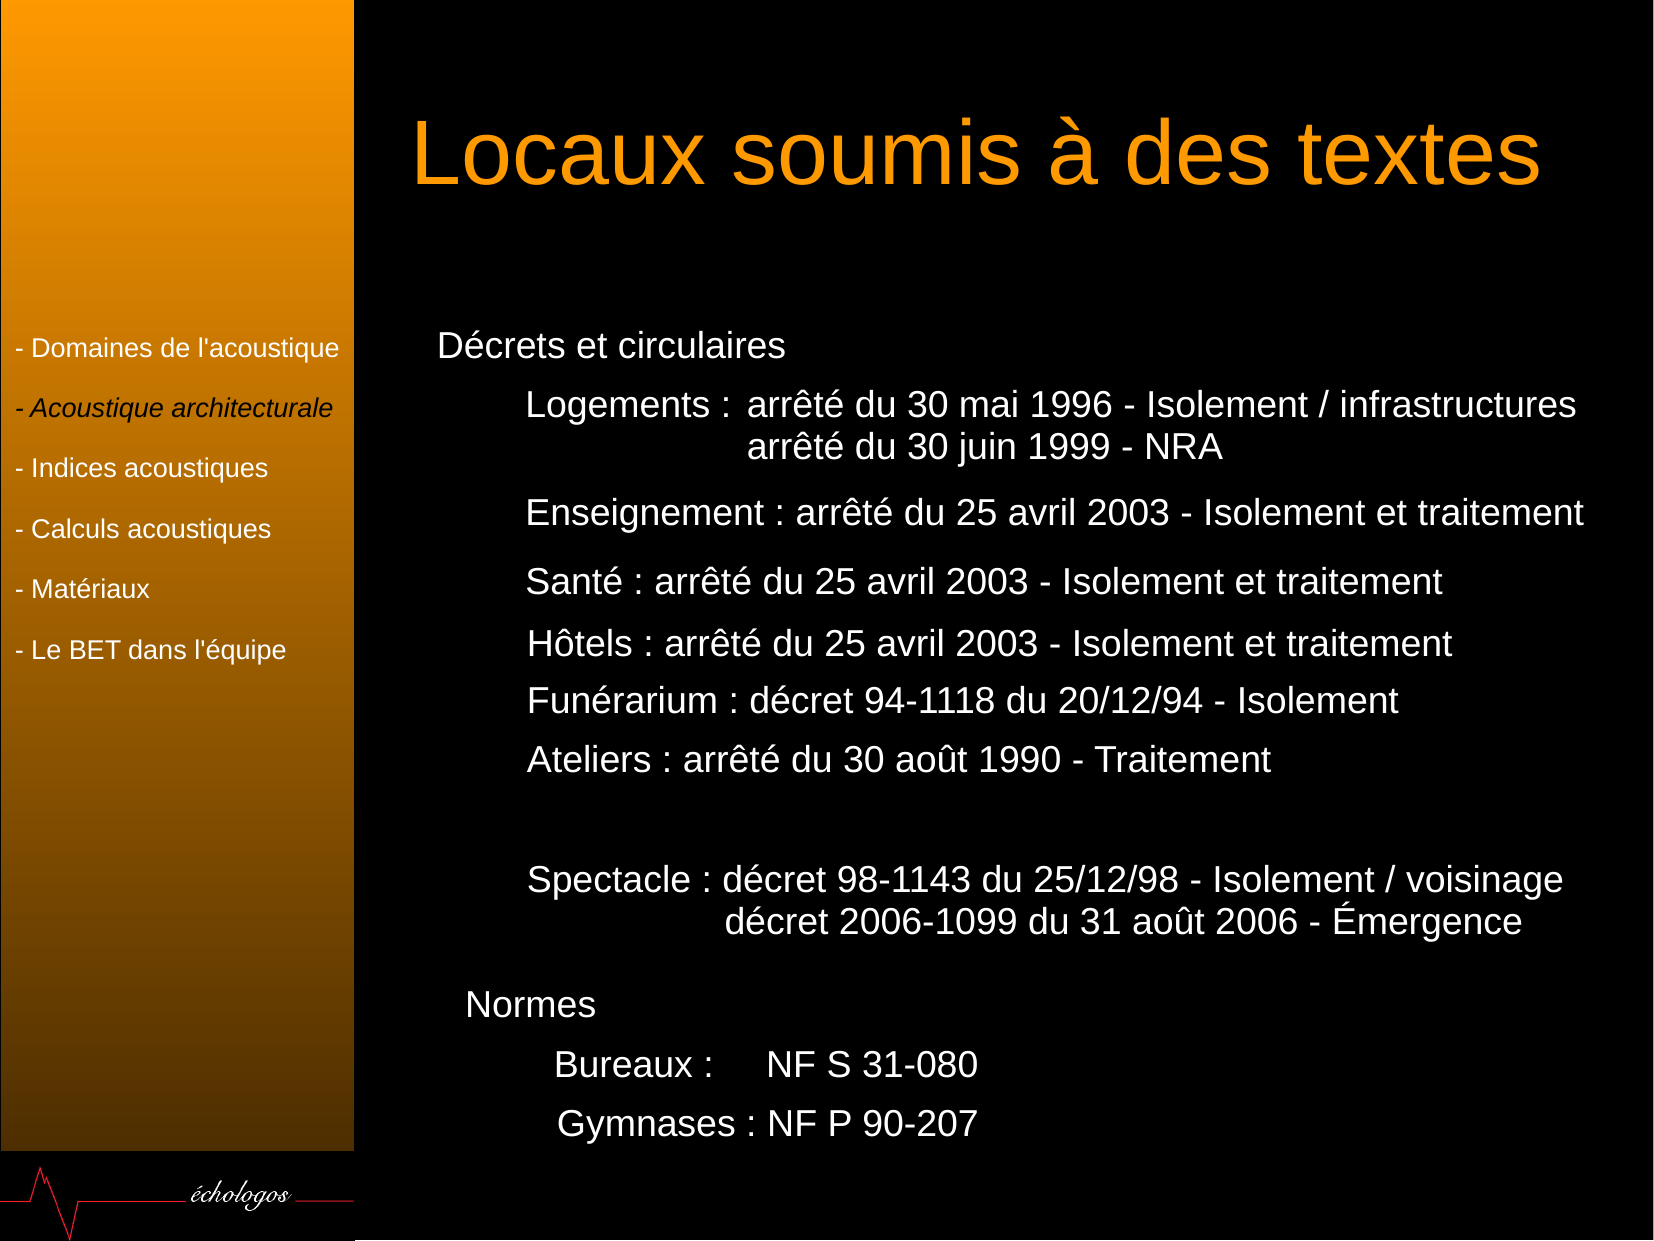

# Locaux soumis à des textes
Décrets et circulaires
- Domaines de l'acoustique
- Acoustique architecturale
- Indices acoustiques
- Calculs acoustiques
- Matériaux
- Le BET dans l'équipe
Logements :	arrêté du 30 mai 1996 - Isolement / infrastructures
			arrêté du 30 juin 1999 - NRA
Enseignement : arrêté du 25 avril 2003 - Isolement et traitement
Santé : arrêté du 25 avril 2003 - Isolement et traitement
Hôtels : arrêté du 25 avril 2003 - Isolement et traitement
Funérarium : décret 94-1118 du 20/12/94 - Isolement
Ateliers : arrêté du 30 août 1990 - Traitement
Spectacle : décret 98-1143 du 25/12/98 - Isolement / voisinage
décret 2006-1099 du 31 août 2006 - Émergence
Normes
Bureaux : NF S 31-080
Gymnases : NF P 90-207